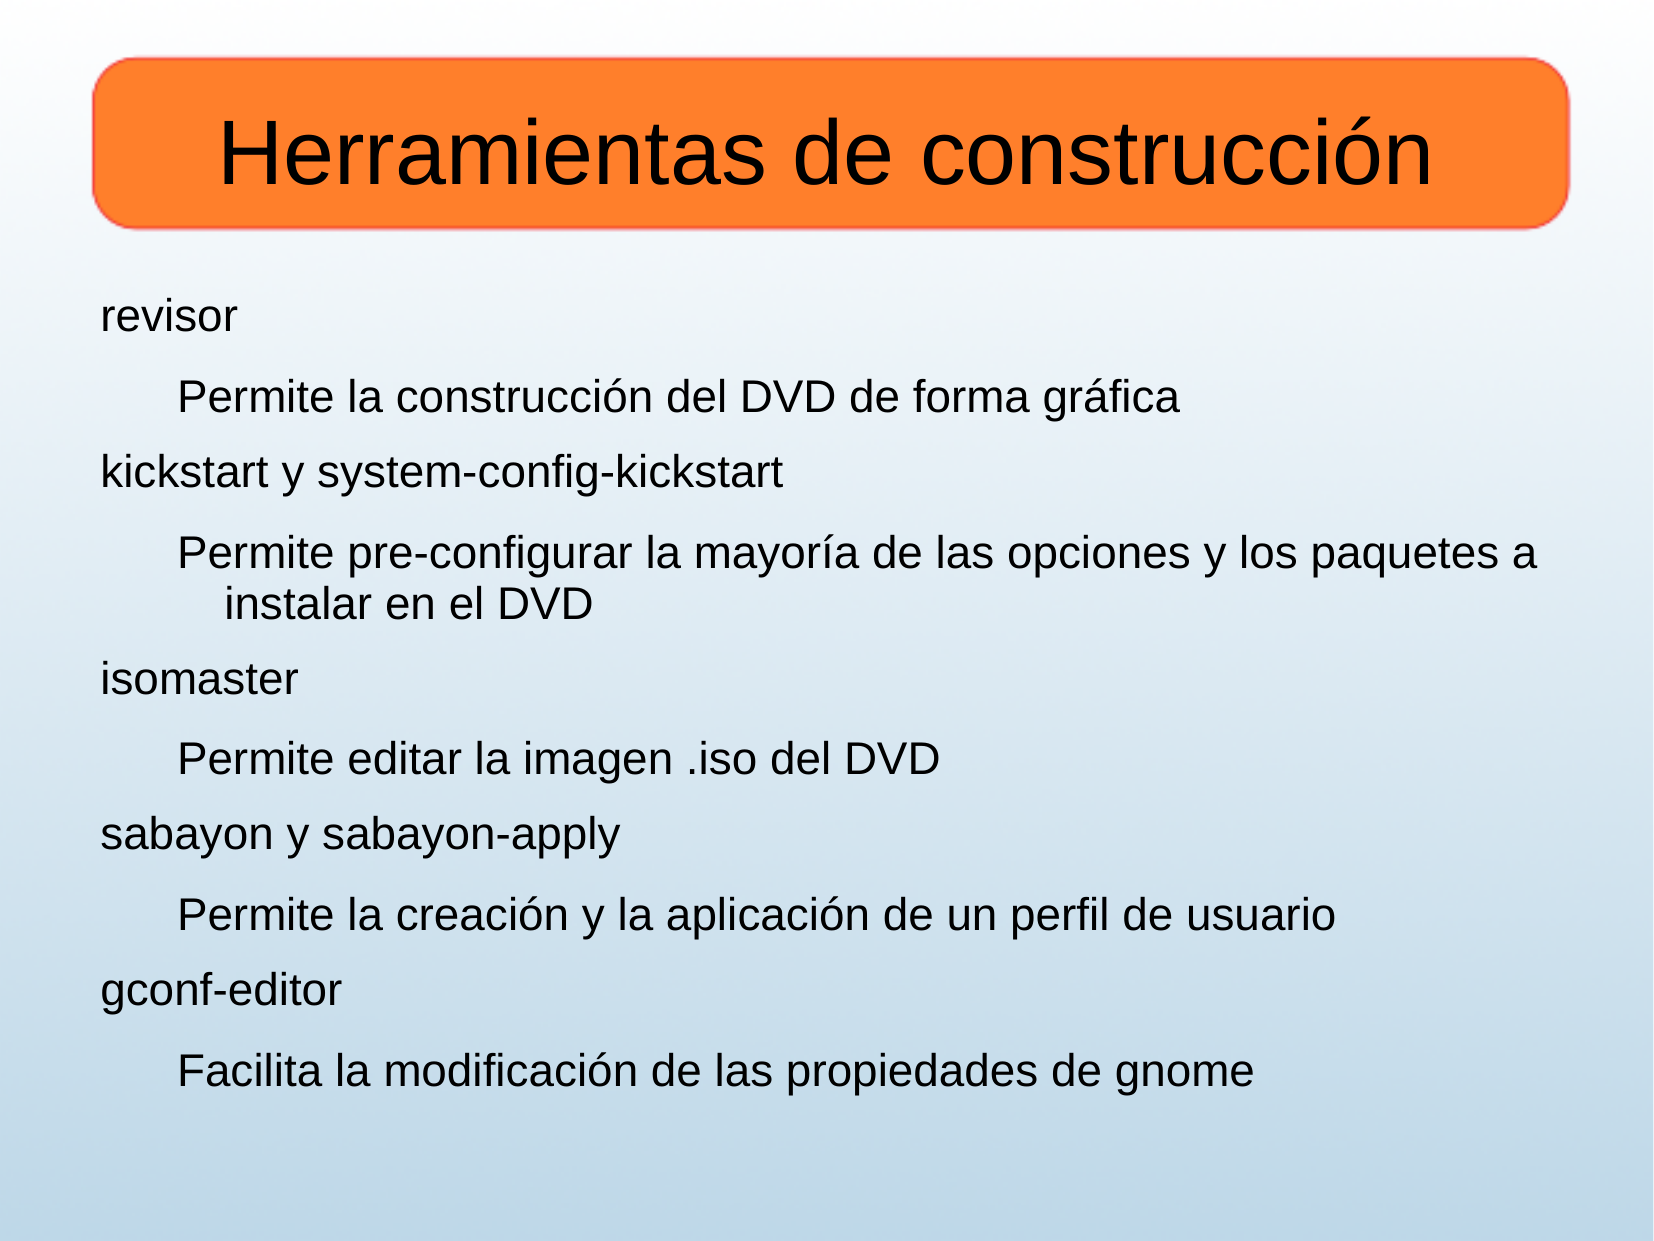

# Herramientas de construcción
revisor
Permite la construcción del DVD de forma gráfica
kickstart y system-config-kickstart
Permite pre-configurar la mayoría de las opciones y los paquetes a instalar en el DVD
isomaster
Permite editar la imagen .iso del DVD
sabayon y sabayon-apply
Permite la creación y la aplicación de un perfil de usuario
gconf-editor
Facilita la modificación de las propiedades de gnome